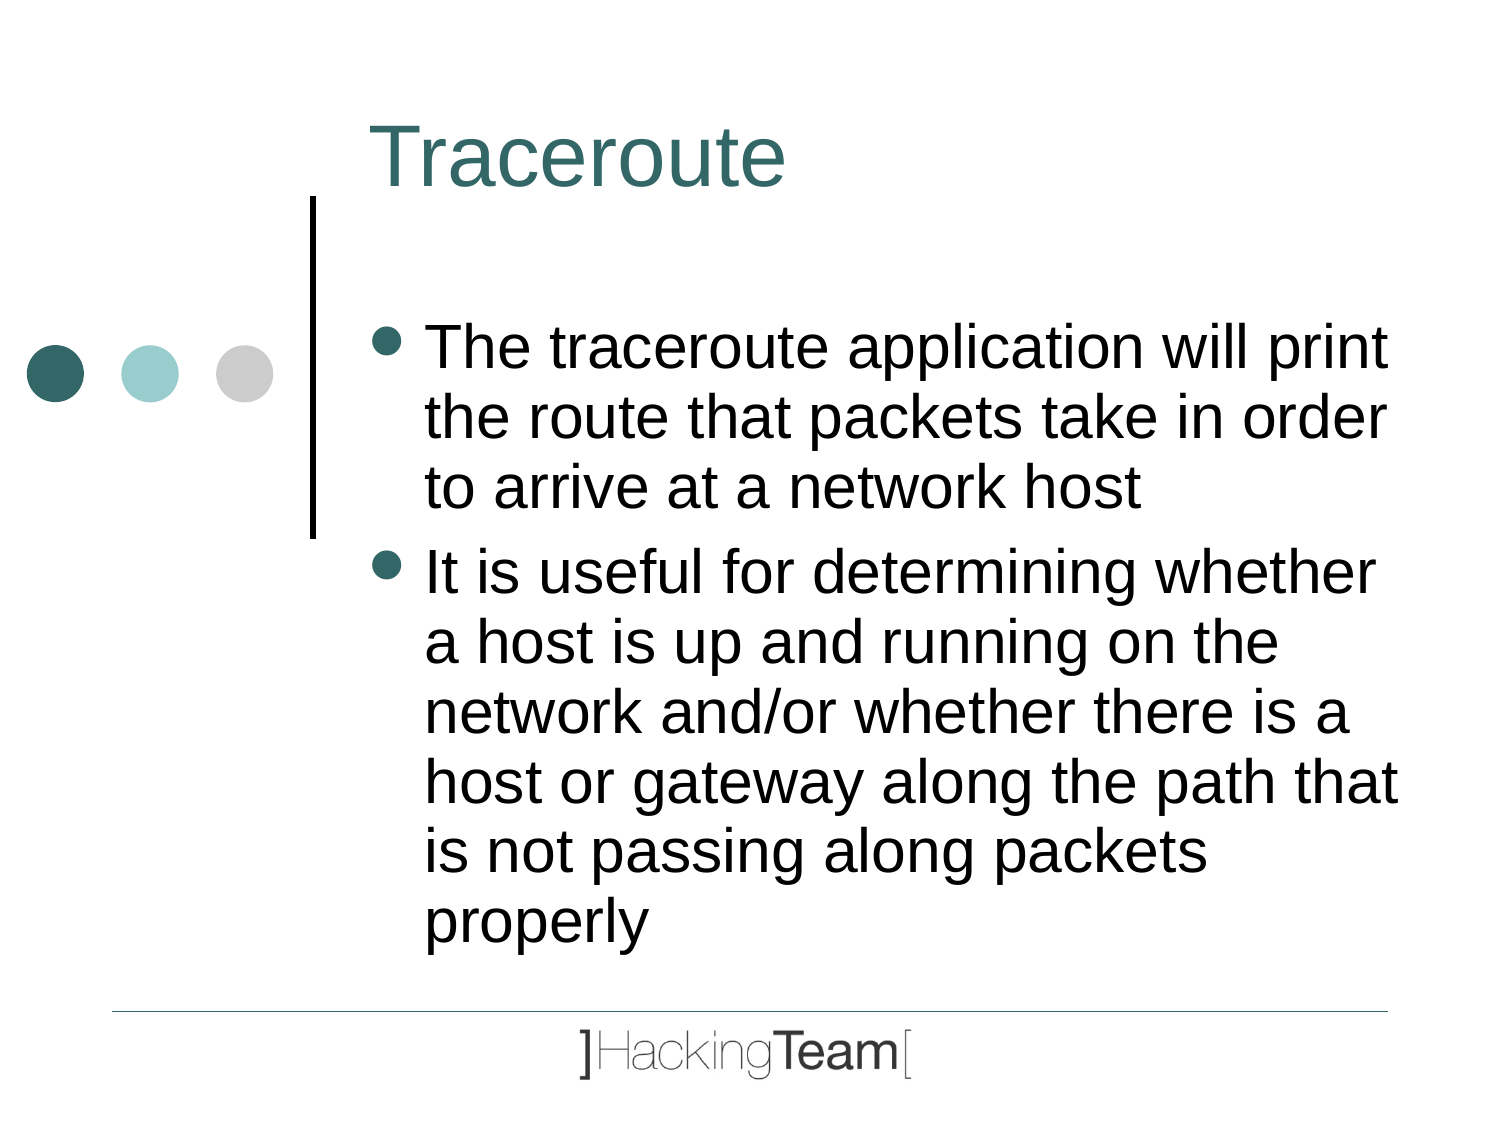

# Traceroute
The traceroute application will print the route that packets take in order to arrive at a network host
It is useful for determining whether a host is up and running on the network and/or whether there is a host or gateway along the path that is not passing along packets properly